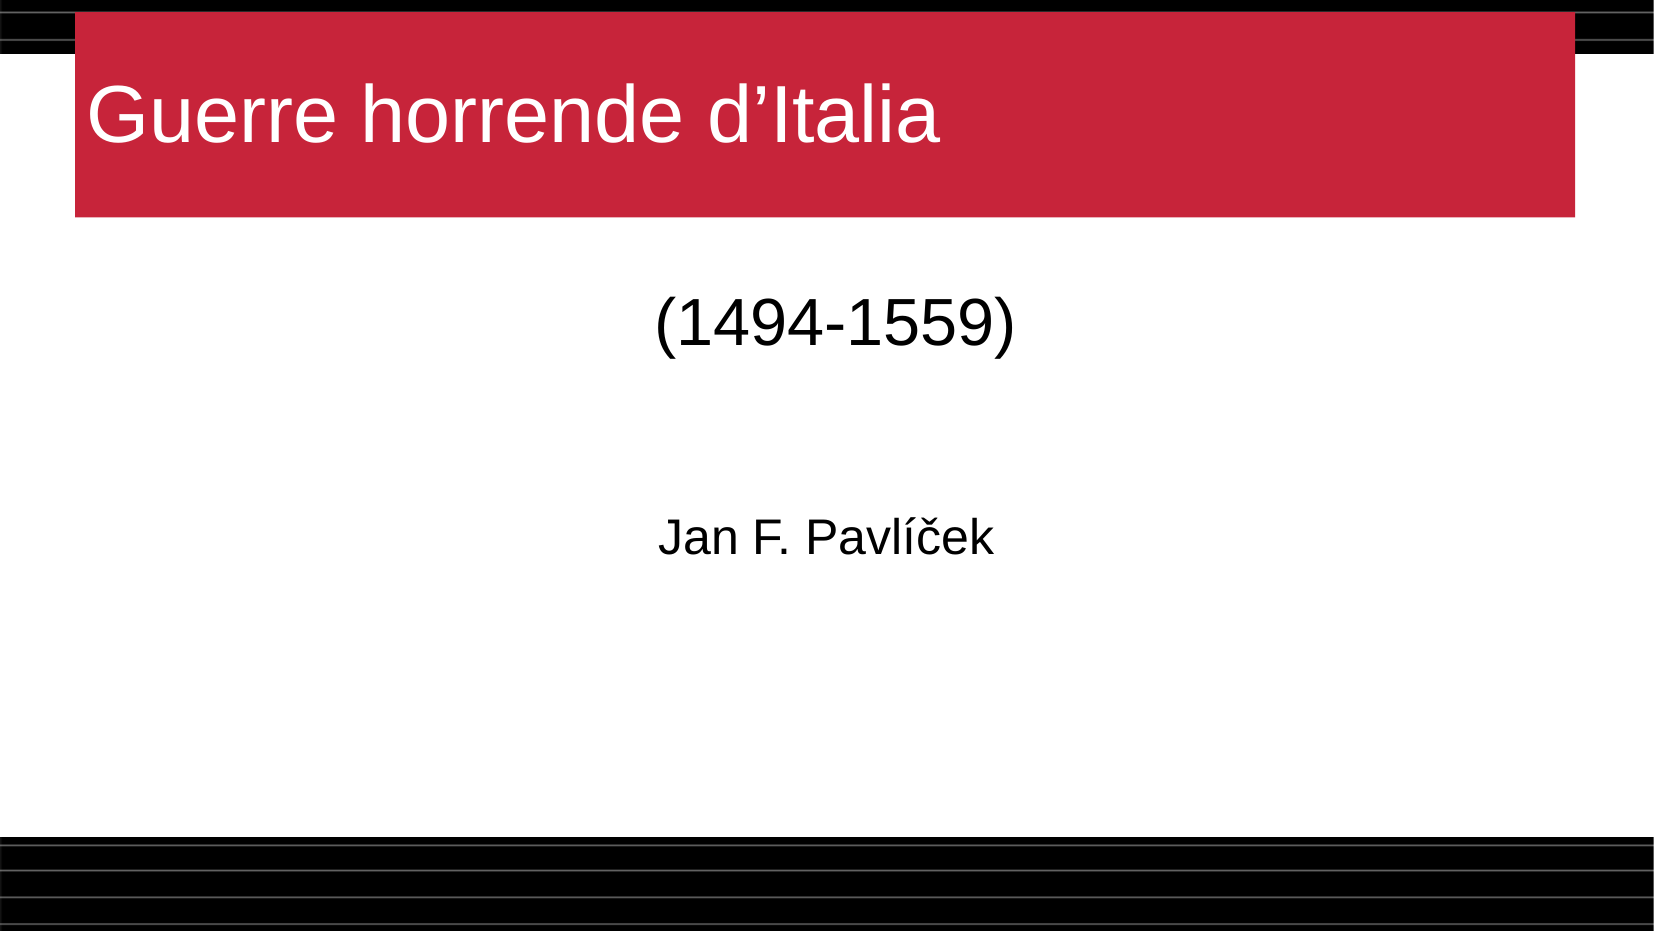

# Guerre horrende d’Italia
 (1494-1559)
Jan F. Pavlíček